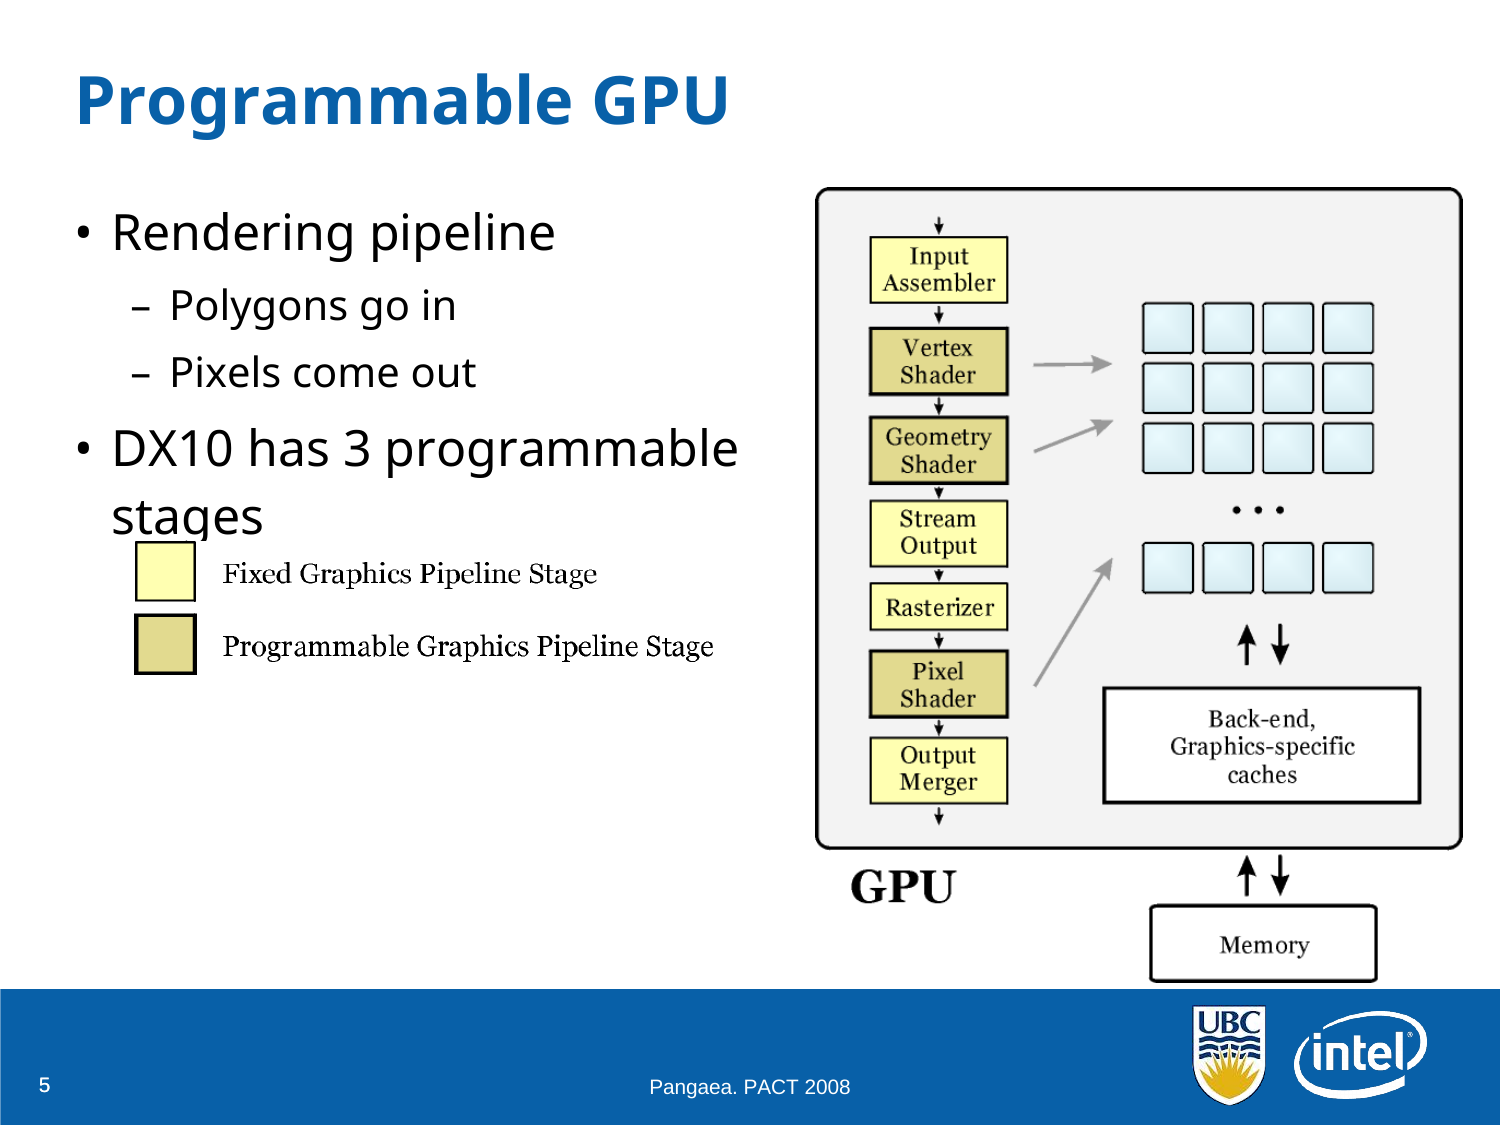

# Programmable GPU
Rendering pipeline
Polygons go in
Pixels come out
DX10 has 3 programmable stages